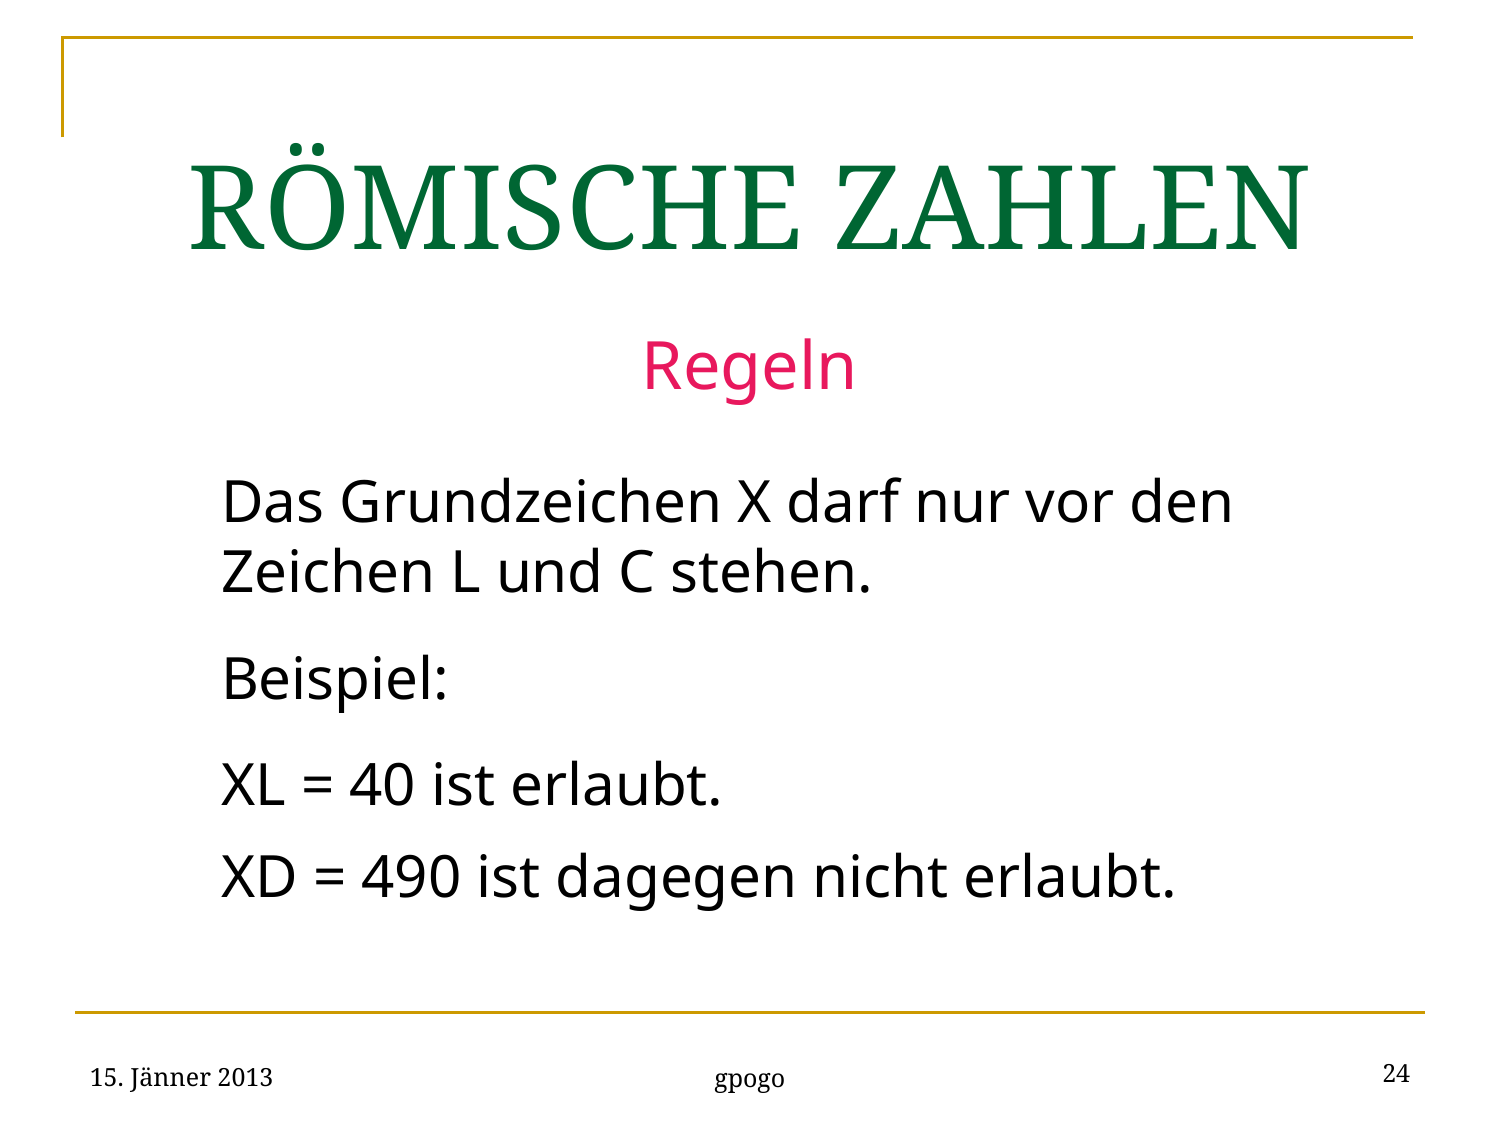

# RÖMISCHE ZAHLEN
Regeln
Das Grundzeichen X darf nur vor den Zeichen L und C stehen.
Beispiel:
XL = 40 ist erlaubt.
XD = 490 ist dagegen nicht erlaubt.
15. Jänner 2013
gpogo